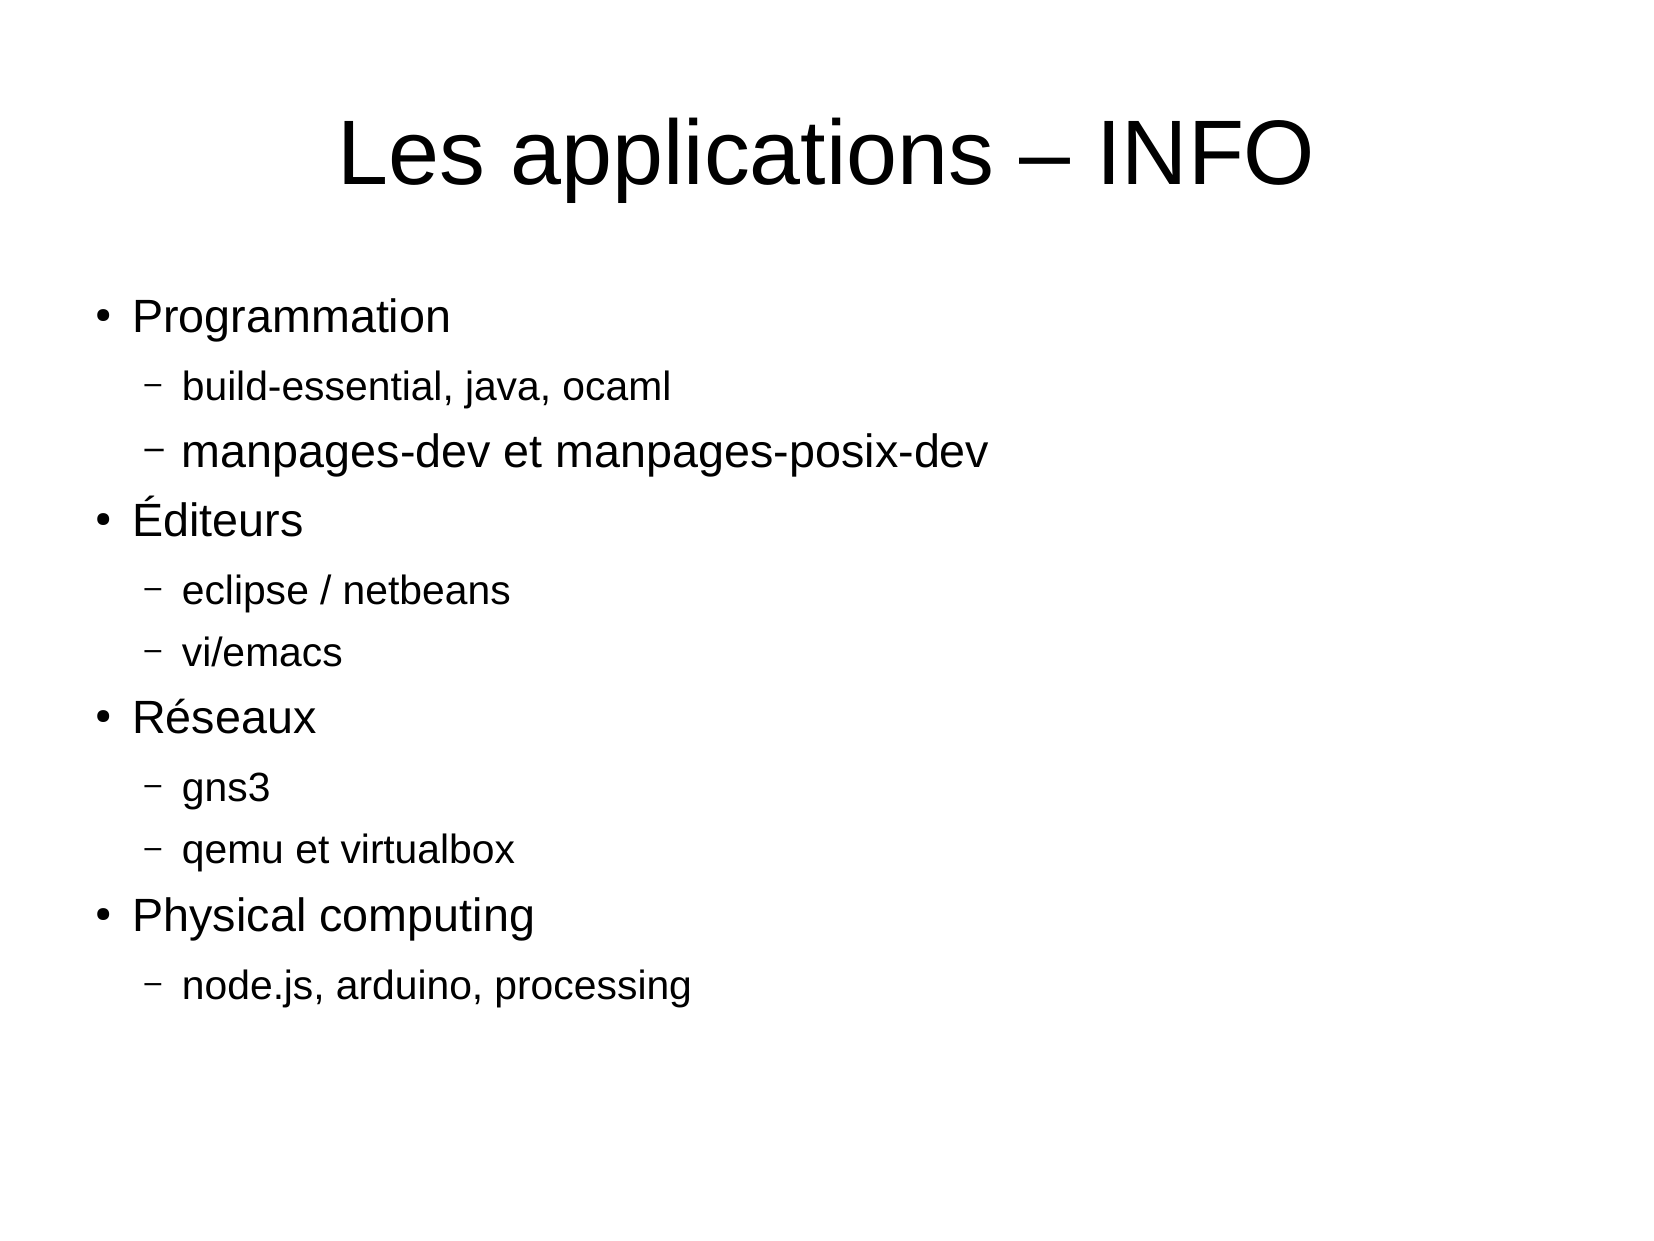

# Les applications – INFO
Programmation
build-essential, java, ocaml
manpages-dev et manpages-posix-dev
Éditeurs
eclipse / netbeans
vi/emacs
Réseaux
gns3
qemu et virtualbox
Physical computing
node.js, arduino, processing